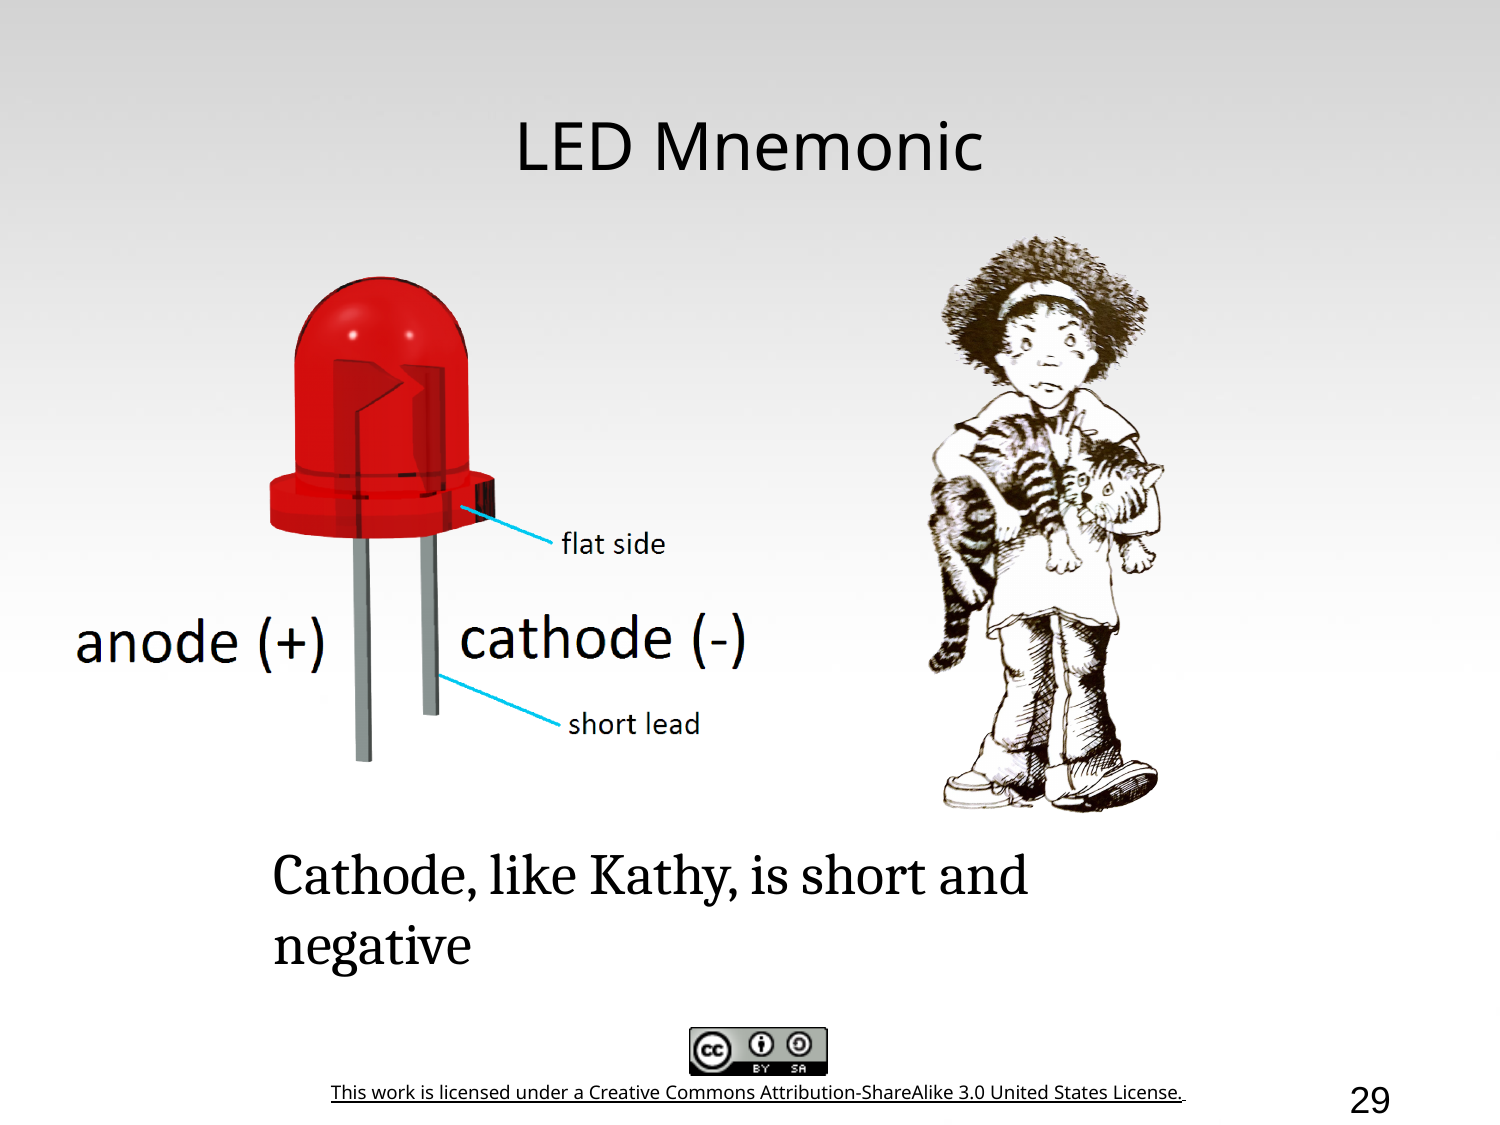

# LED Mnemonic
Cathode, like Kathy, is short and negative